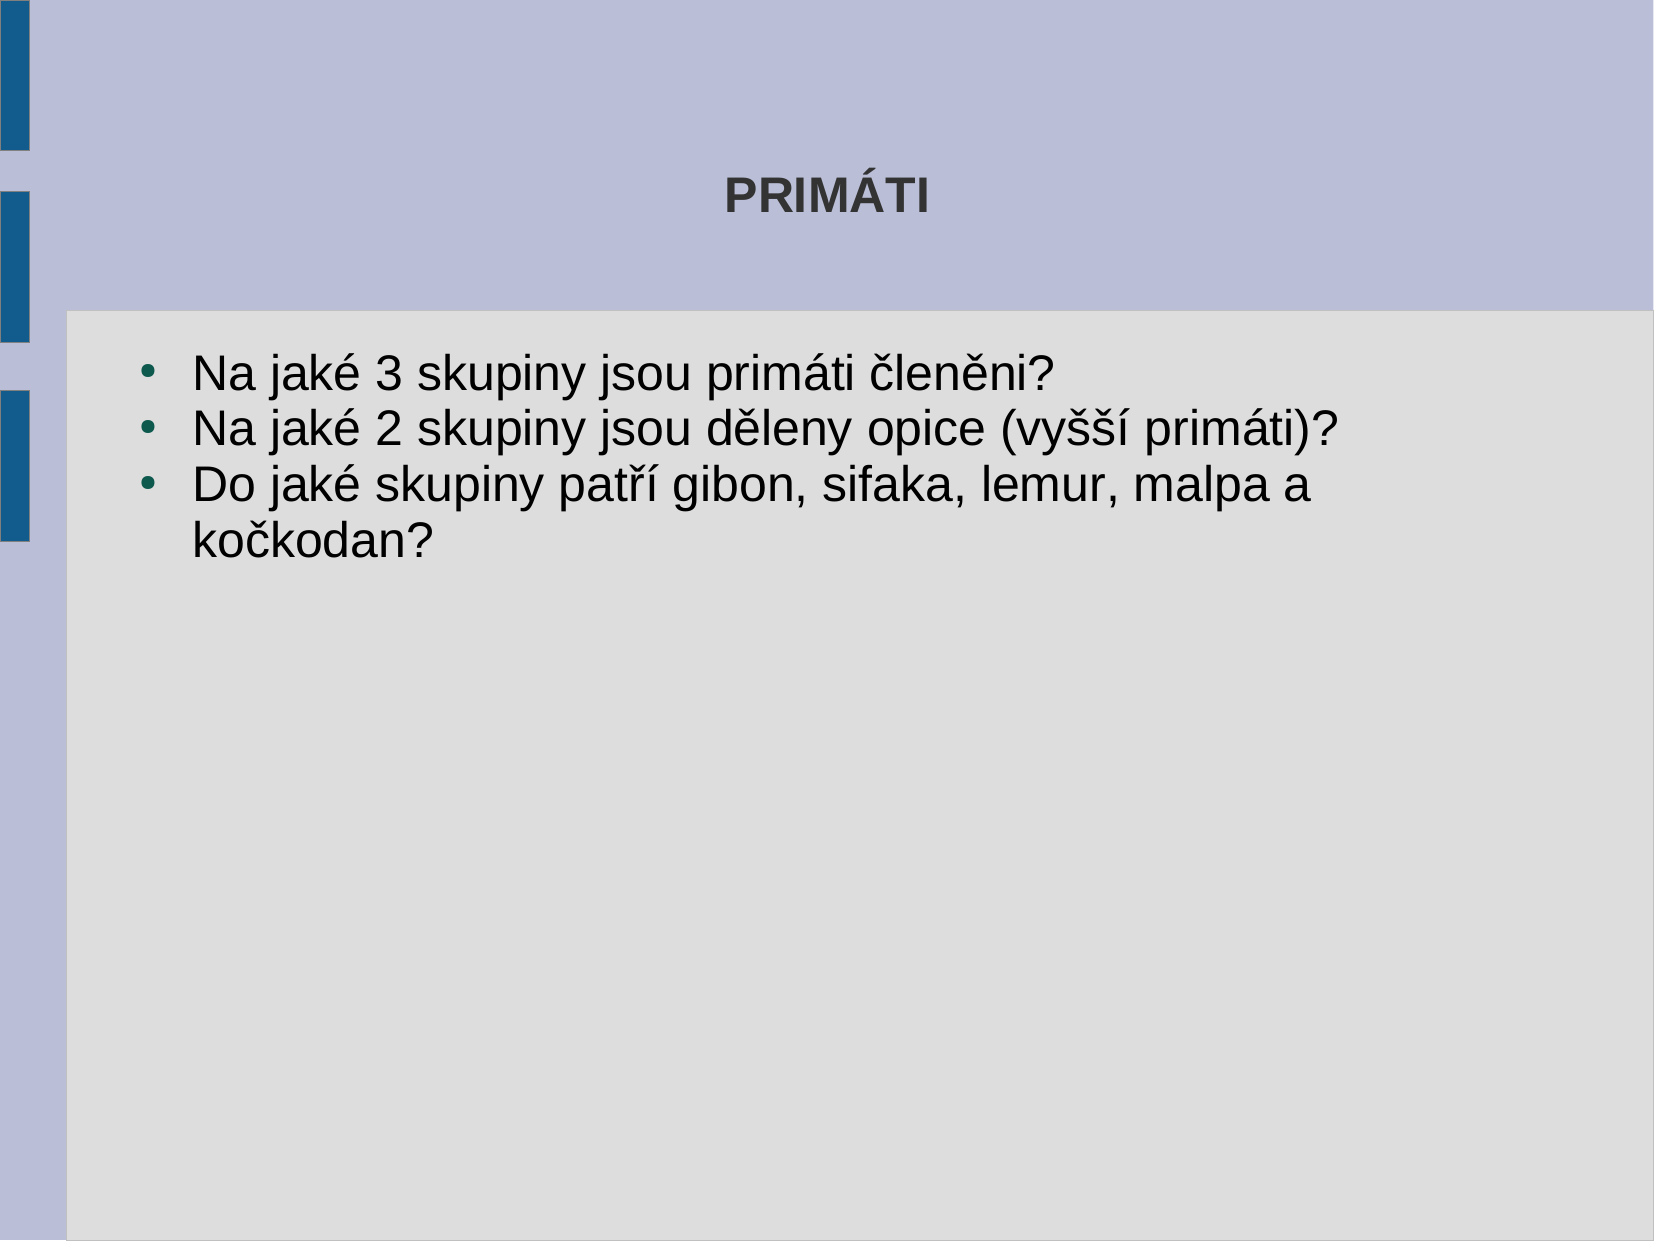

# PRIMÁTI
Na jaké 3 skupiny jsou primáti členěni?
Na jaké 2 skupiny jsou děleny opice (vyšší primáti)?
Do jaké skupiny patří gibon, sifaka, lemur, malpa a kočkodan?